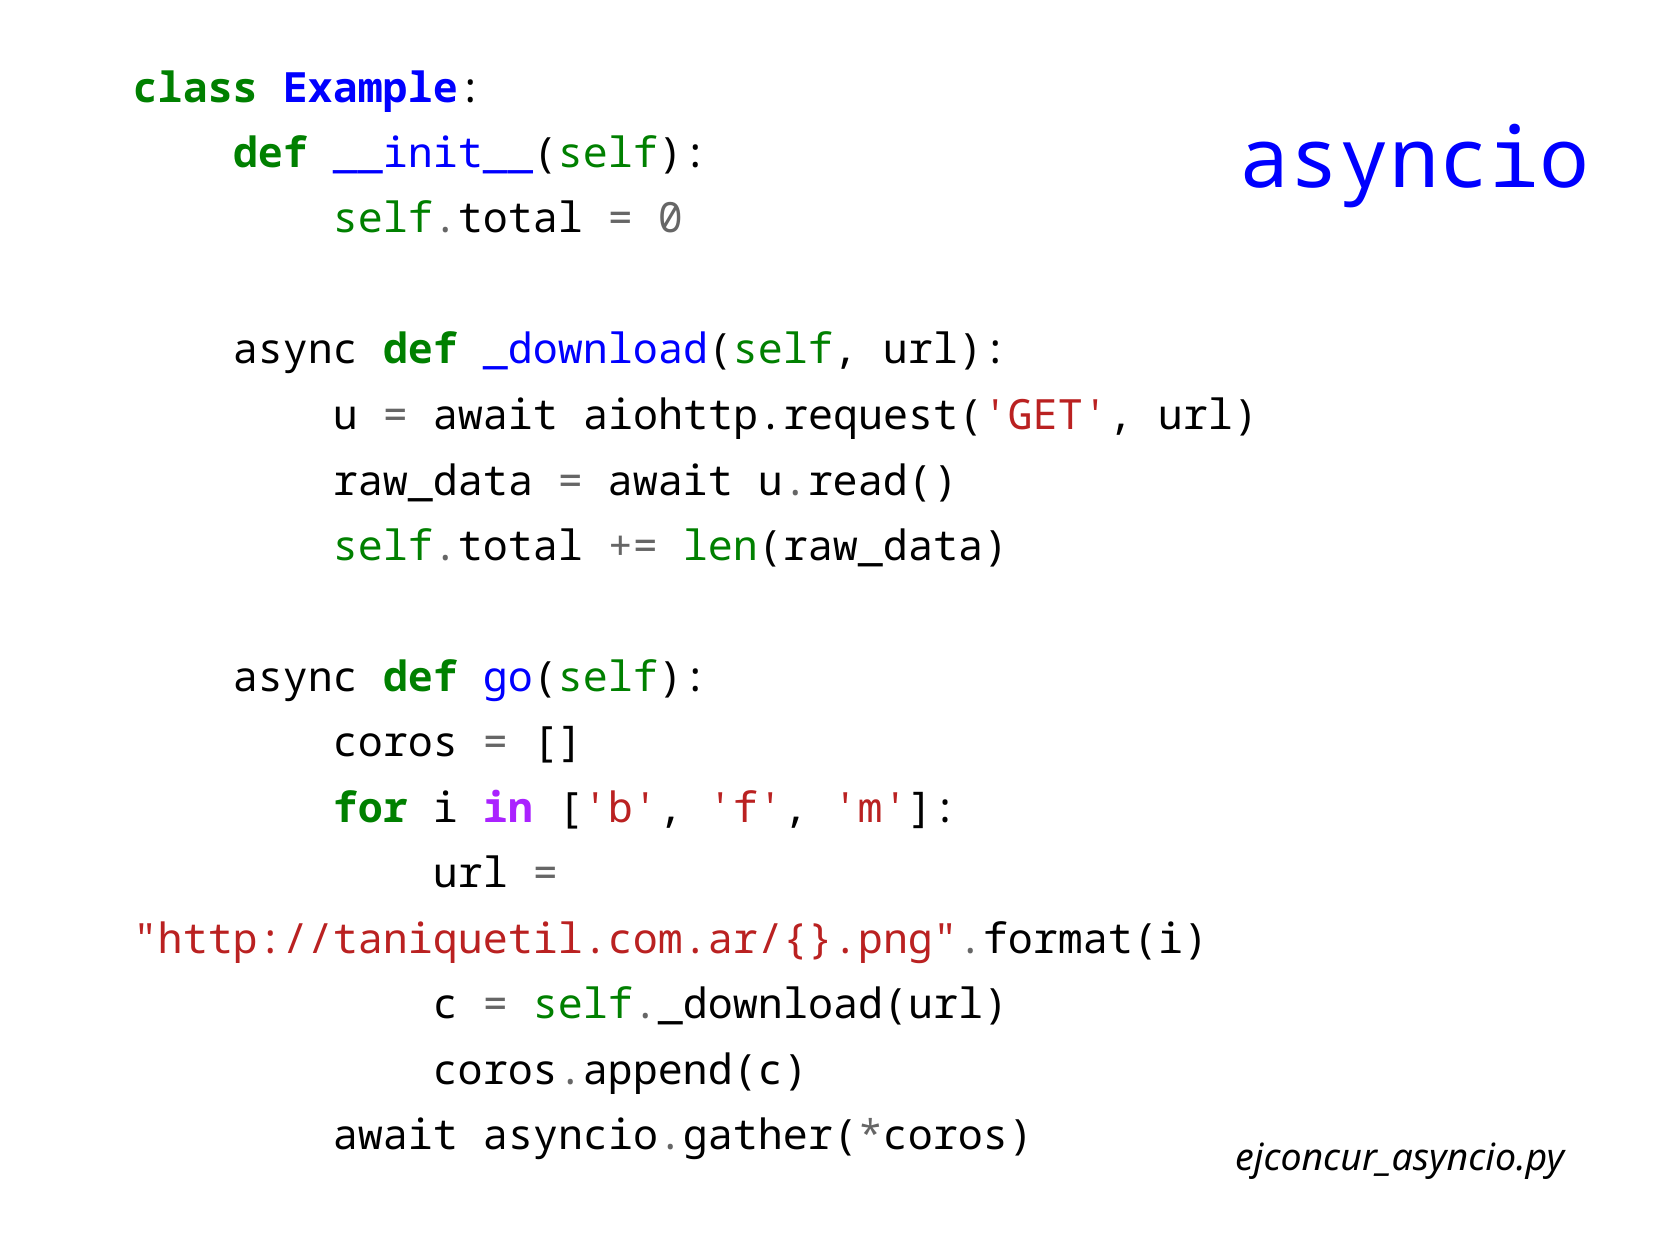

class Example:
 def __init__(self):
 self.total = 0
 async def _download(self, url):
 u = await aiohttp.request('GET', url)
 raw_data = await u.read()
 self.total += len(raw_data)
 async def go(self):
 coros = []
 for i in ['b', 'f', 'm']:
 url = "http://taniquetil.com.ar/{}.png".format(i)
 c = self._download(url)
 coros.append(c)
 await asyncio.gather(*coros)
async def run():
 e = Example()
 await e.go()
 print("Done:", e.total)
loop = asyncio.get_event_loop()
loop.run_until_complete(run())
asyncio
ejconcur_asyncio.py